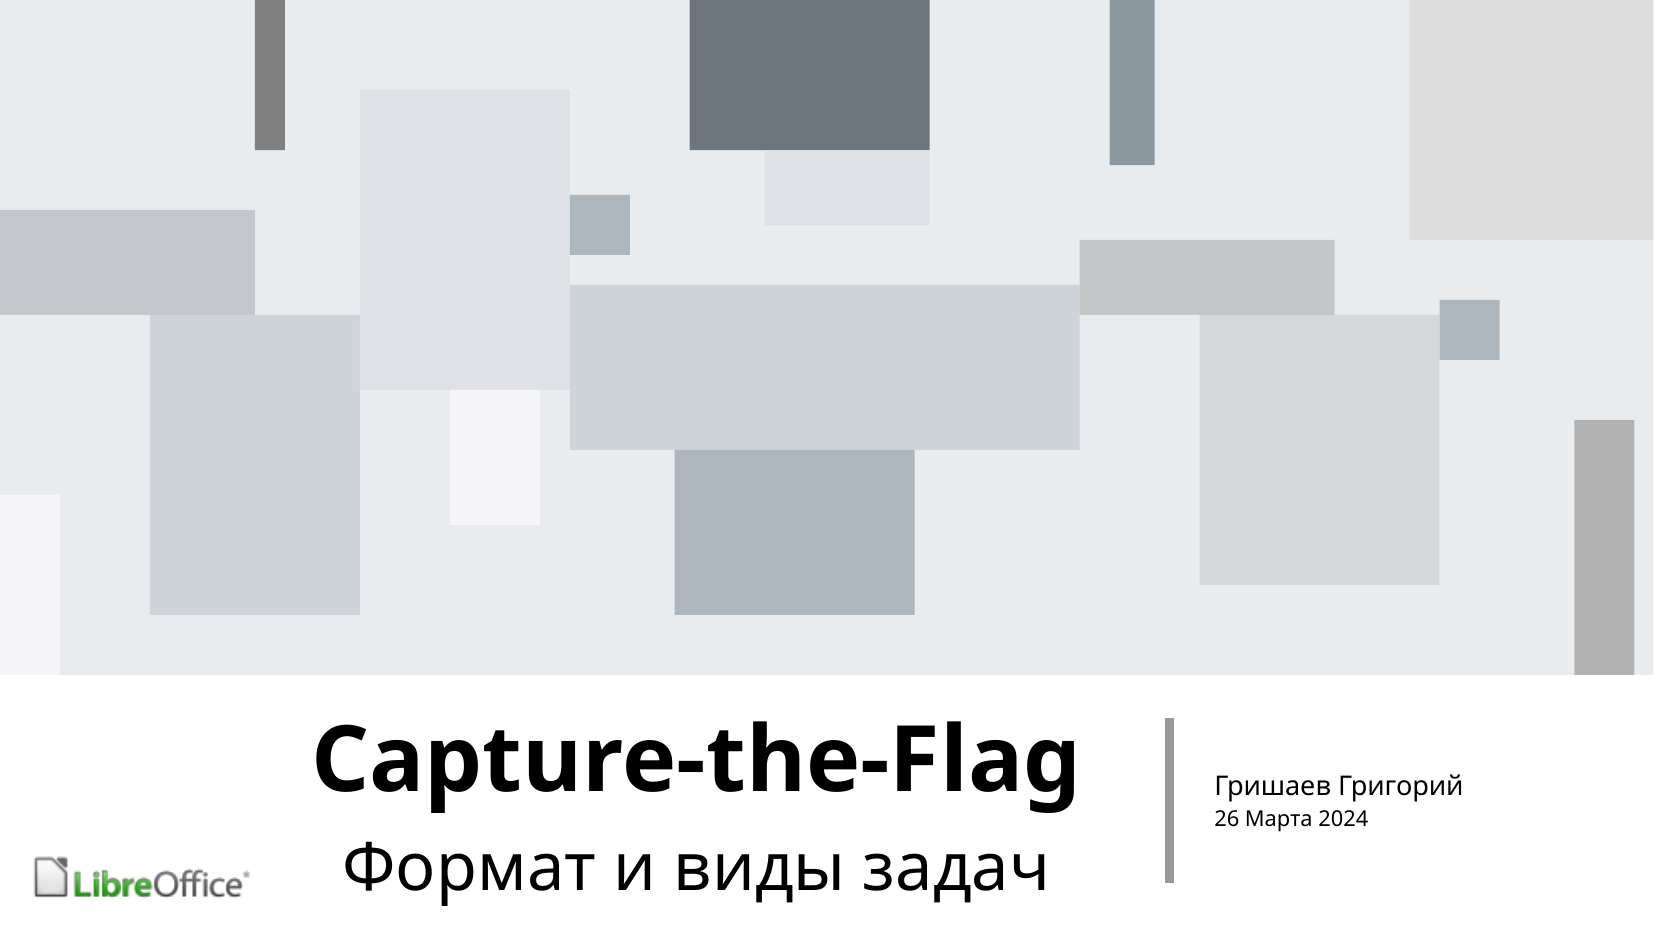

# Capture-the-Flag
Гришаев Григорий
26 Марта 2024
Формат и виды задач